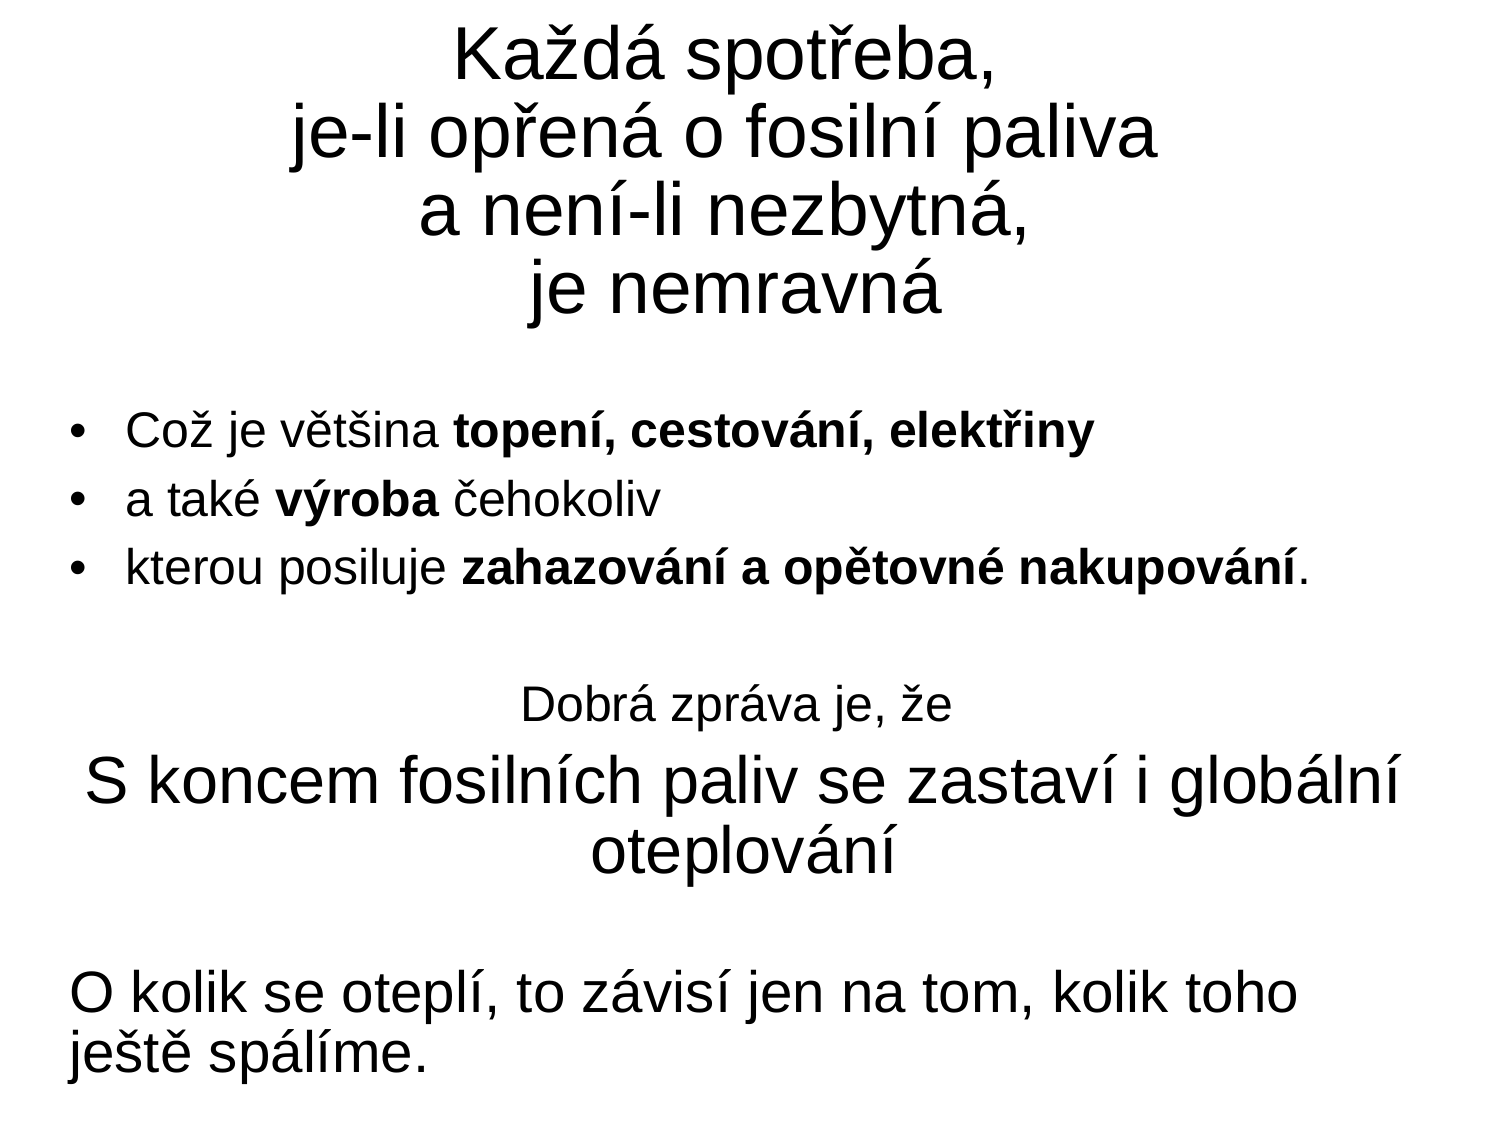

# Každá spotřeba, je-li opřená o fosilní paliva a není-li nezbytná, je nemravná
Což je většina topení, cestování, elektřiny
a také výroba čehokoliv
kterou posiluje zahazování a opětovné nakupování.
Dobrá zpráva je, že
S koncem fosilních paliv se zastaví i globální oteplování
O kolik se oteplí, to závisí jen na tom, kolik toho ještě spálíme.